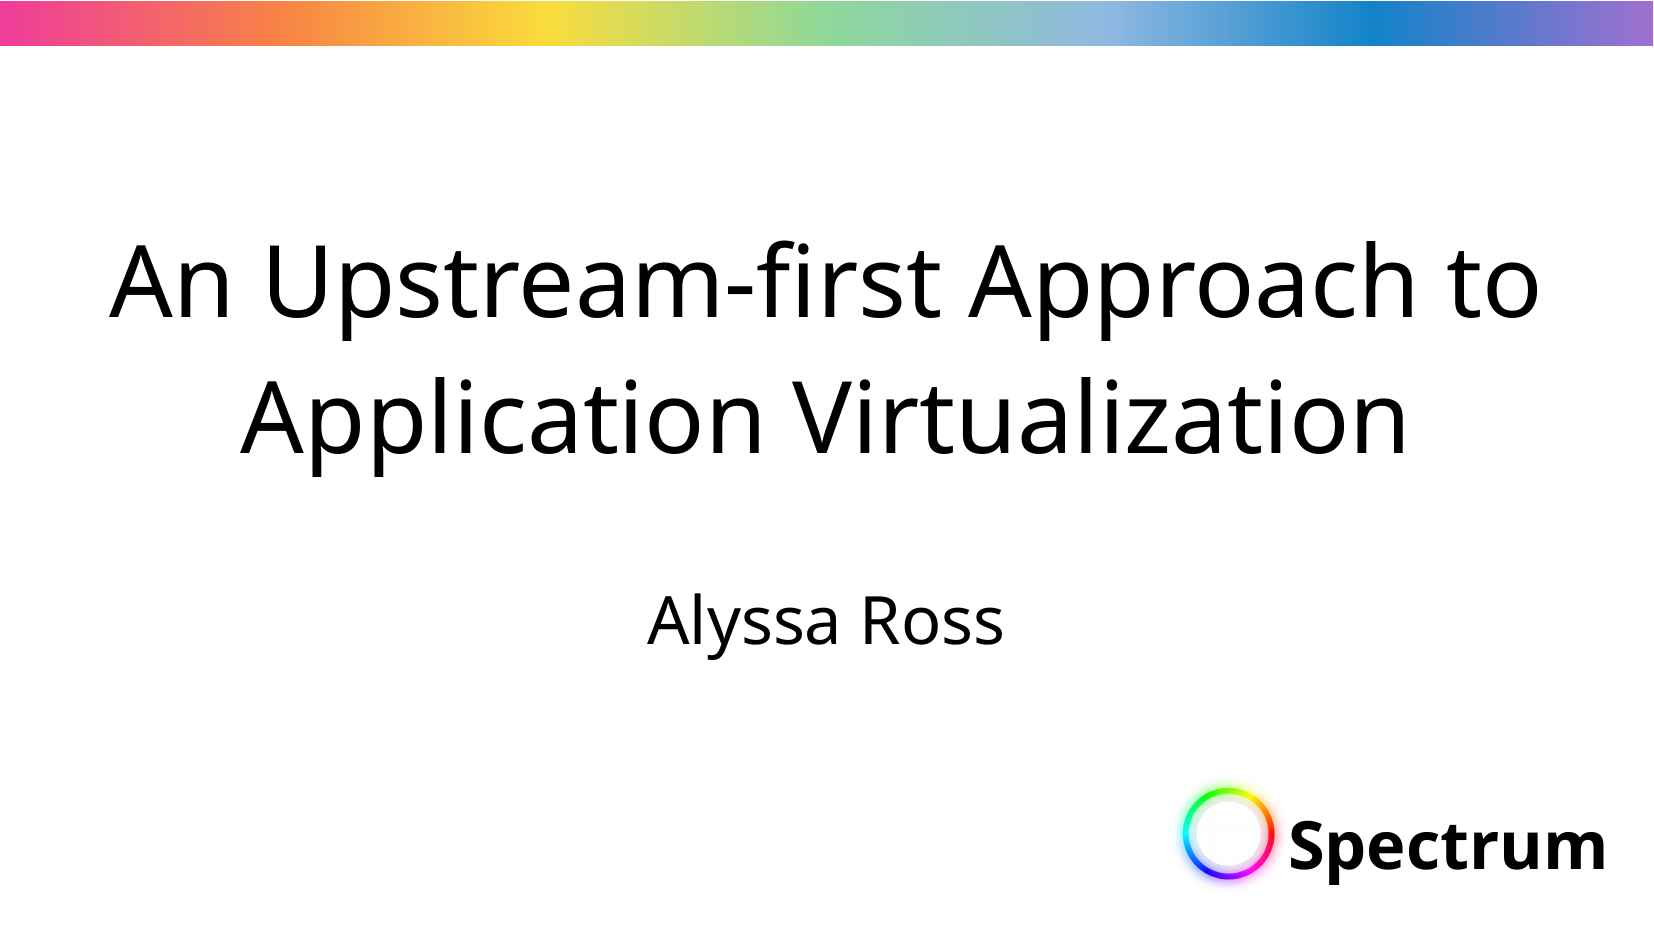

# An Upstream-first Approach to Application Virtualization
Alyssa Ross